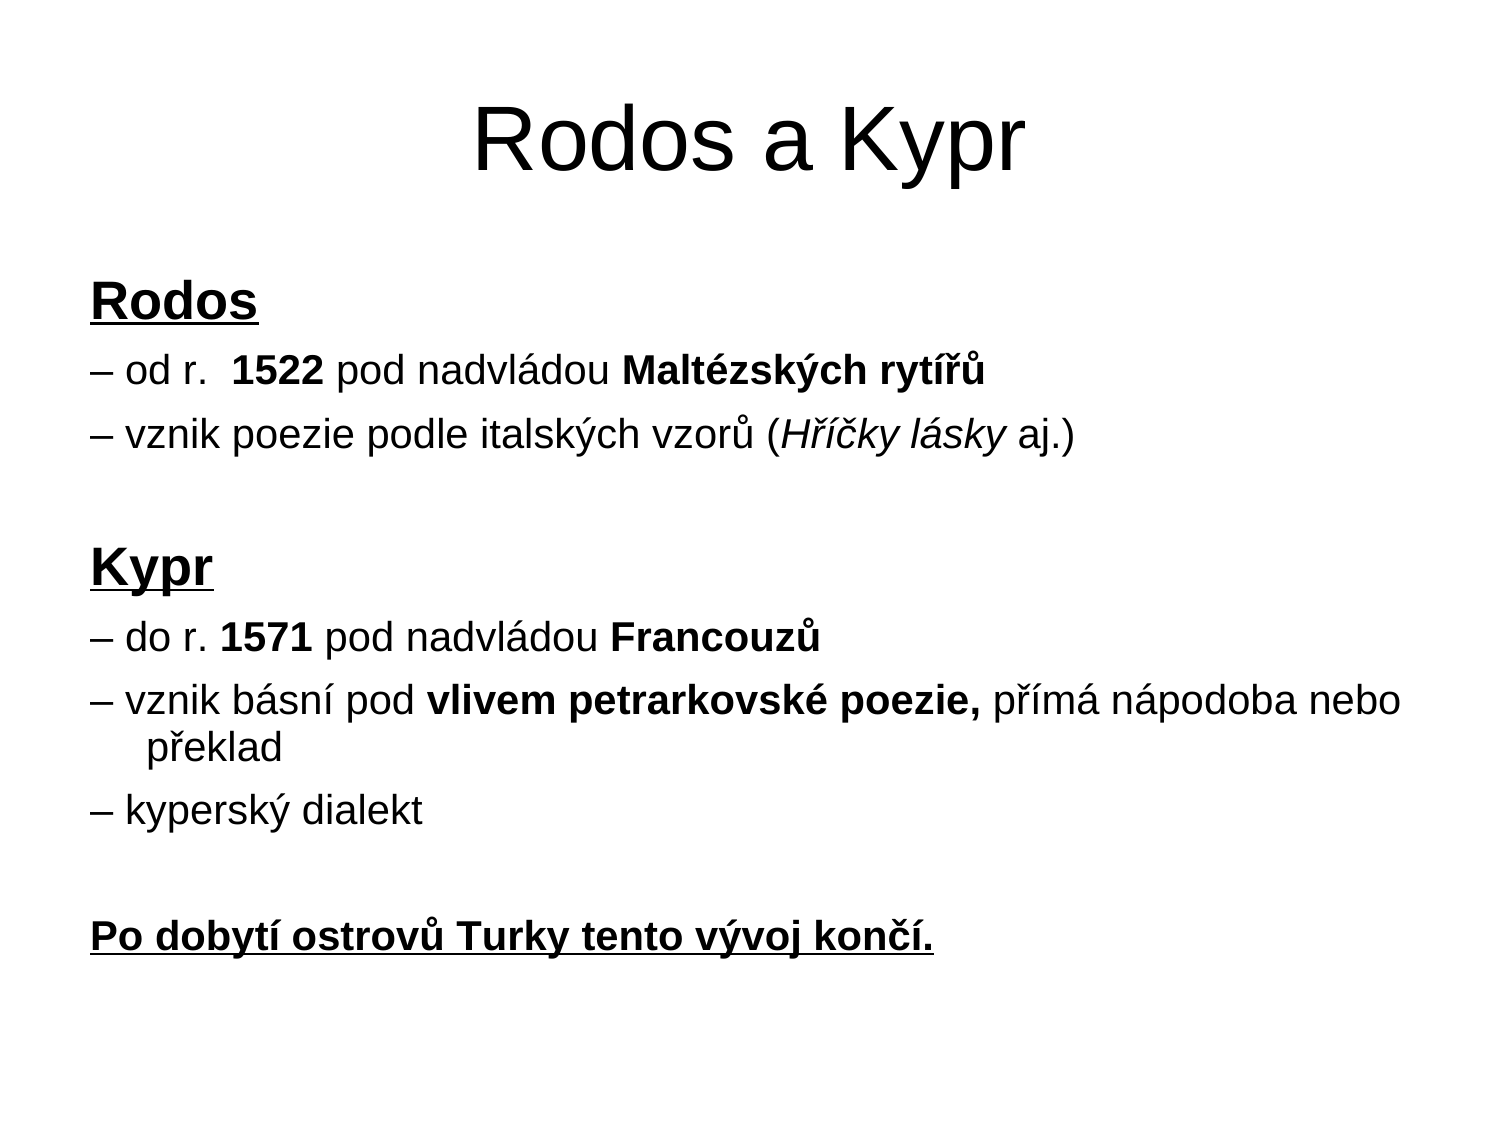

# Rodos a Kypr
Rodos
– od r. 1522 pod nadvládou Maltézských rytířů
– vznik poezie podle italských vzorů (Hříčky lásky aj.)
Kypr
– do r. 1571 pod nadvládou Francouzů
– vznik básní pod vlivem petrarkovské poezie, přímá nápodoba nebo překlad
– kyperský dialekt
Po dobytí ostrovů Turky tento vývoj končí.